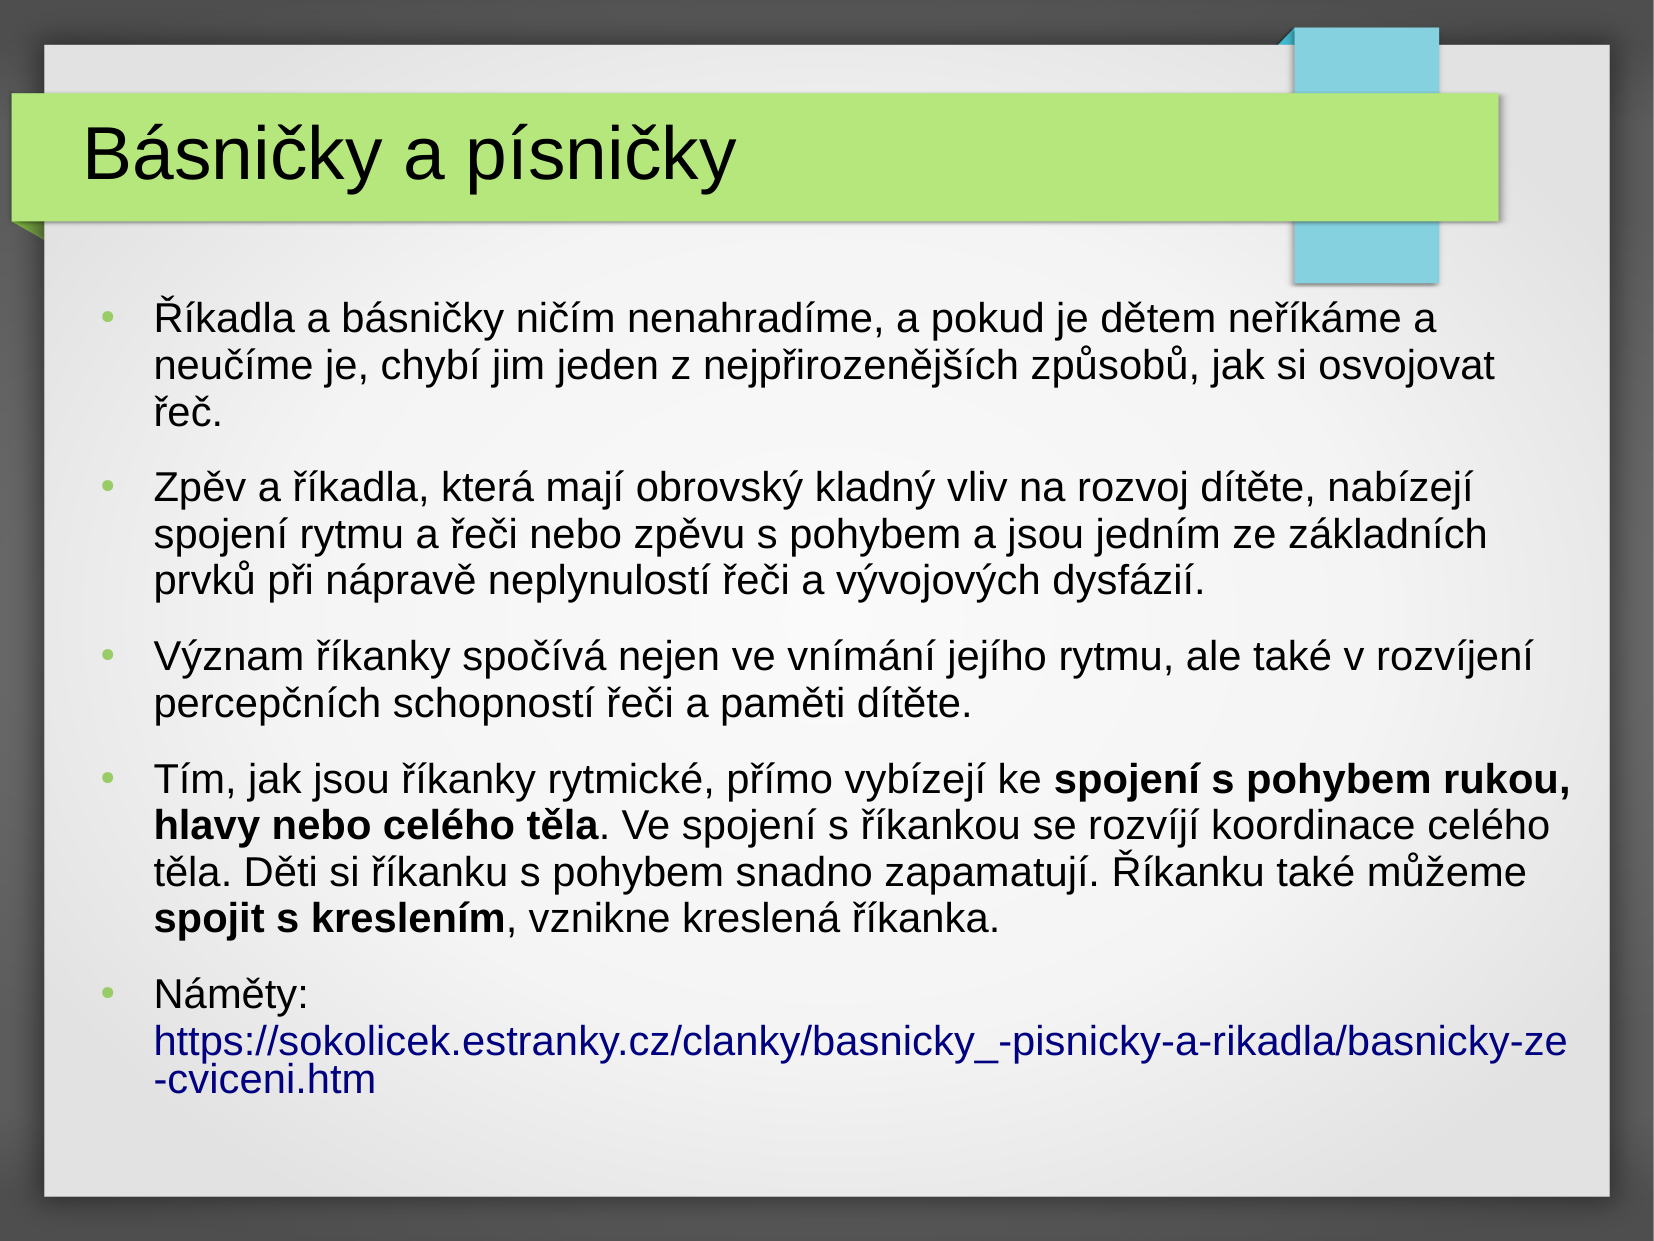

# Básničky a písničky
Říkadla a básničky ničím nenahradíme, a pokud je dětem neříkáme a neučíme je, chybí jim jeden z nejpřirozenějších způsobů, jak si osvojovat řeč.
Zpěv a říkadla, která mají obrovský kladný vliv na rozvoj dítěte, nabízejí spojení rytmu a řeči nebo zpěvu s pohybem a jsou jedním ze základních prvků při nápravě neplynulostí řeči a vývojových dysfázií.
Význam říkanky spočívá nejen ve vnímání jejího rytmu, ale také v rozvíjení percepčních schopností řeči a paměti dítěte.
Tím, jak jsou říkanky rytmické, přímo vybízejí ke spojení s pohybem rukou, hlavy nebo celého těla. Ve spojení s říkankou se rozvíjí koordinace celého těla. Děti si říkanku s pohybem snadno zapamatují. Říkanku také můžeme spojit s kreslením, vznikne kreslená říkanka.
Náměty: https://sokolicek.estranky.cz/clanky/basnicky_-pisnicky-a-rikadla/basnicky-ze-cviceni.htm